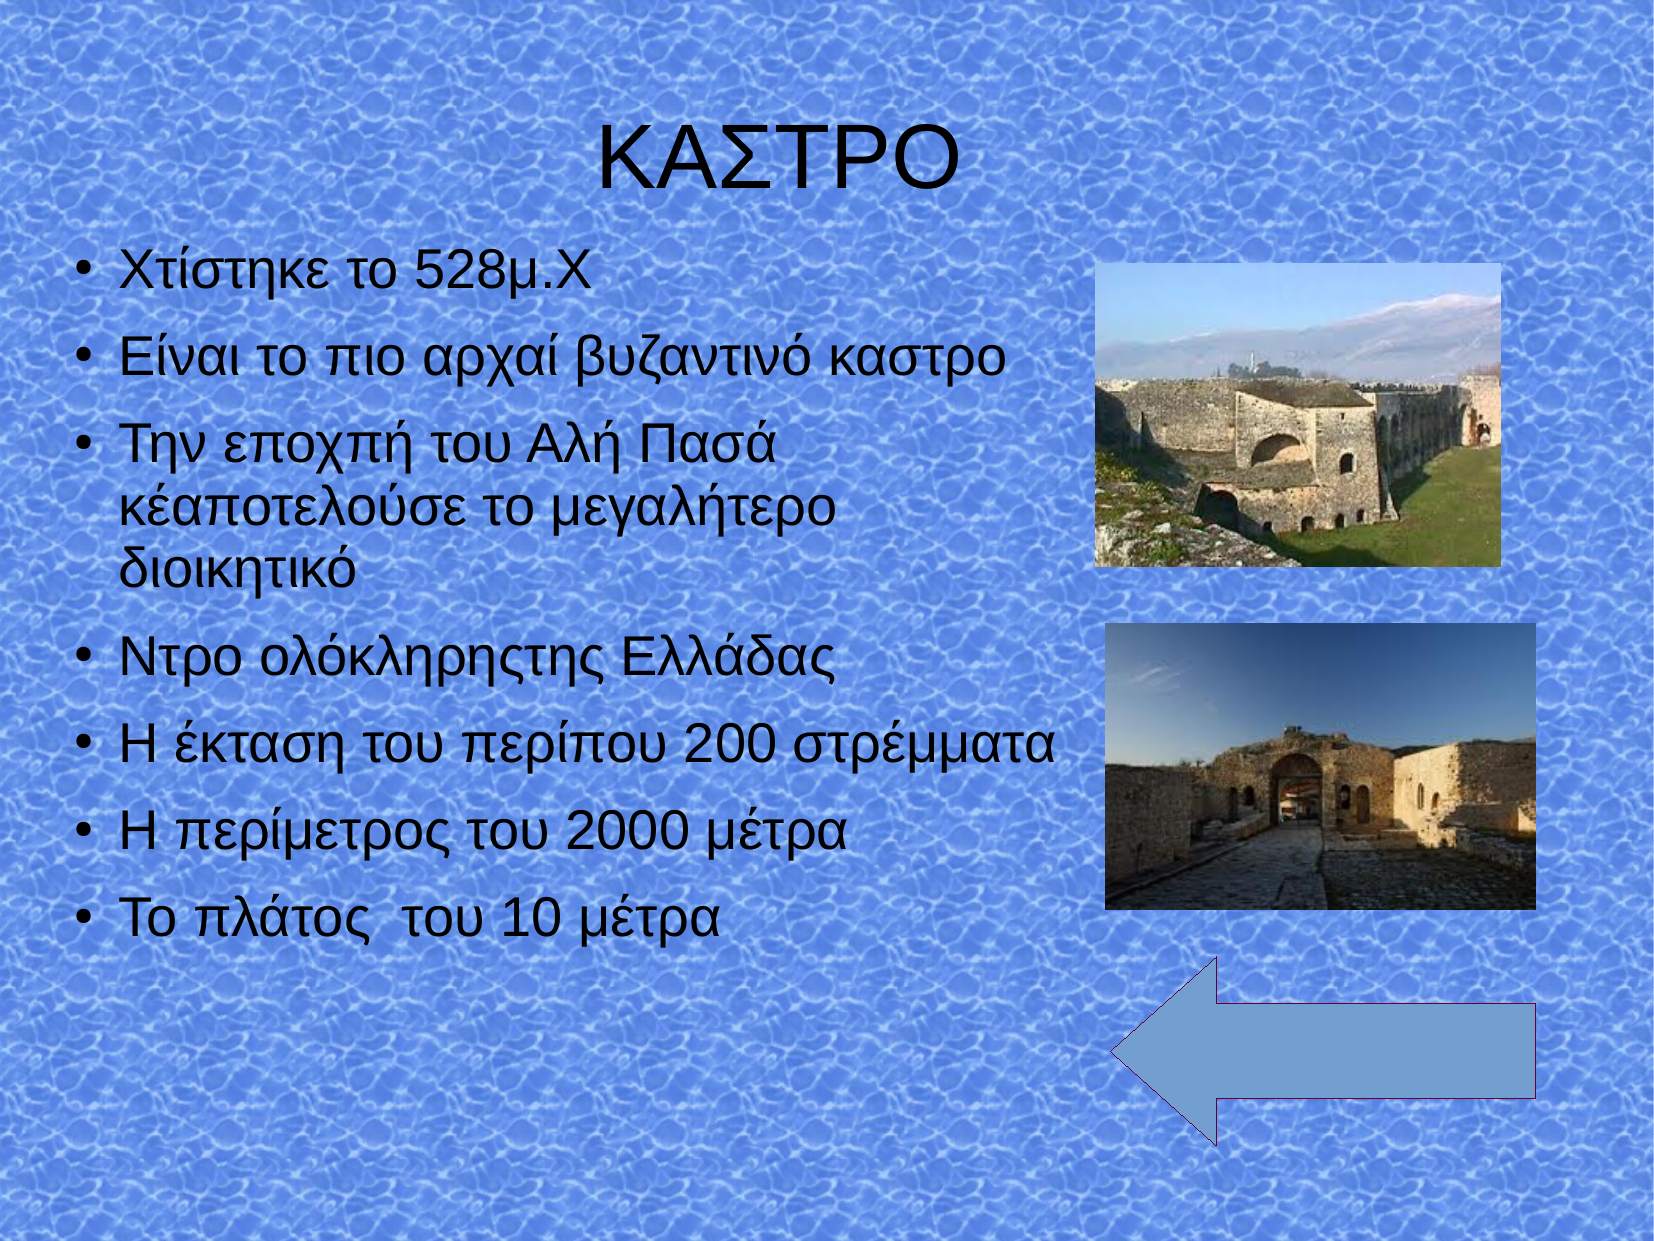

# ΚΑΣΤΡΟ
Χτίστηκε το 528μ.Χ
Είναι το πιο αρχαί βυζαντινό καστρο
Την εποχπή του Αλή Πασά κέαποτελούσε το μεγαλήτερο διοικητικό
Ντρο ολόκληρηςτης Ελλάδας
Η έκταση του περίπου 200 στρέμματα
Η περίμετρος του 2000 μέτρα
Το πλάτος του 10 μέτρα